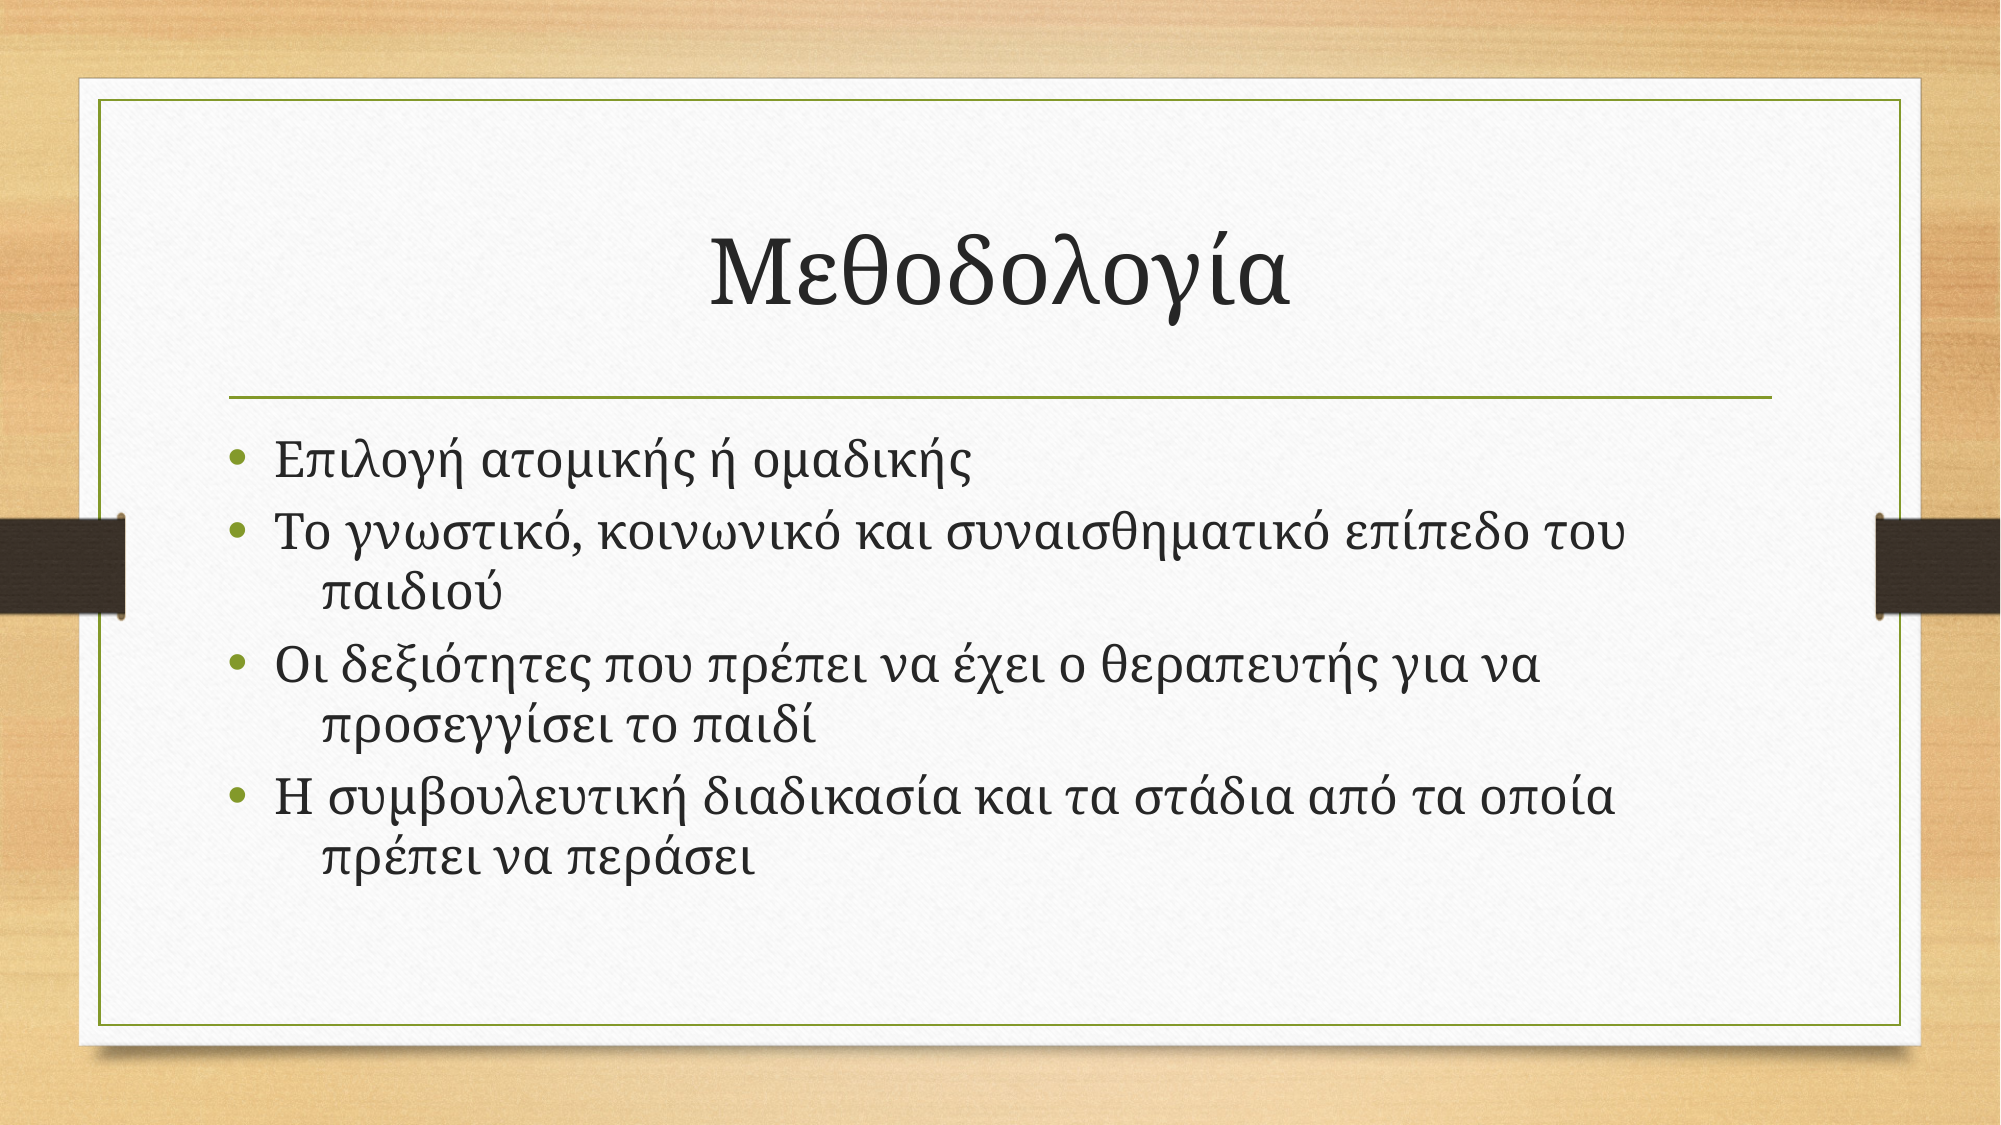

# Μεθοδολογία
Επιλογή ατομικής ή ομαδικής
Το γνωστικό, κοινωνικό και συναισθηματικό επίπεδο του παιδιού
Οι δεξιότητες που πρέπει να έχει ο θεραπευτής για να προσεγγίσει το παιδί
Η συμβουλευτική διαδικασία και τα στάδια από τα οποία πρέπει να περάσει